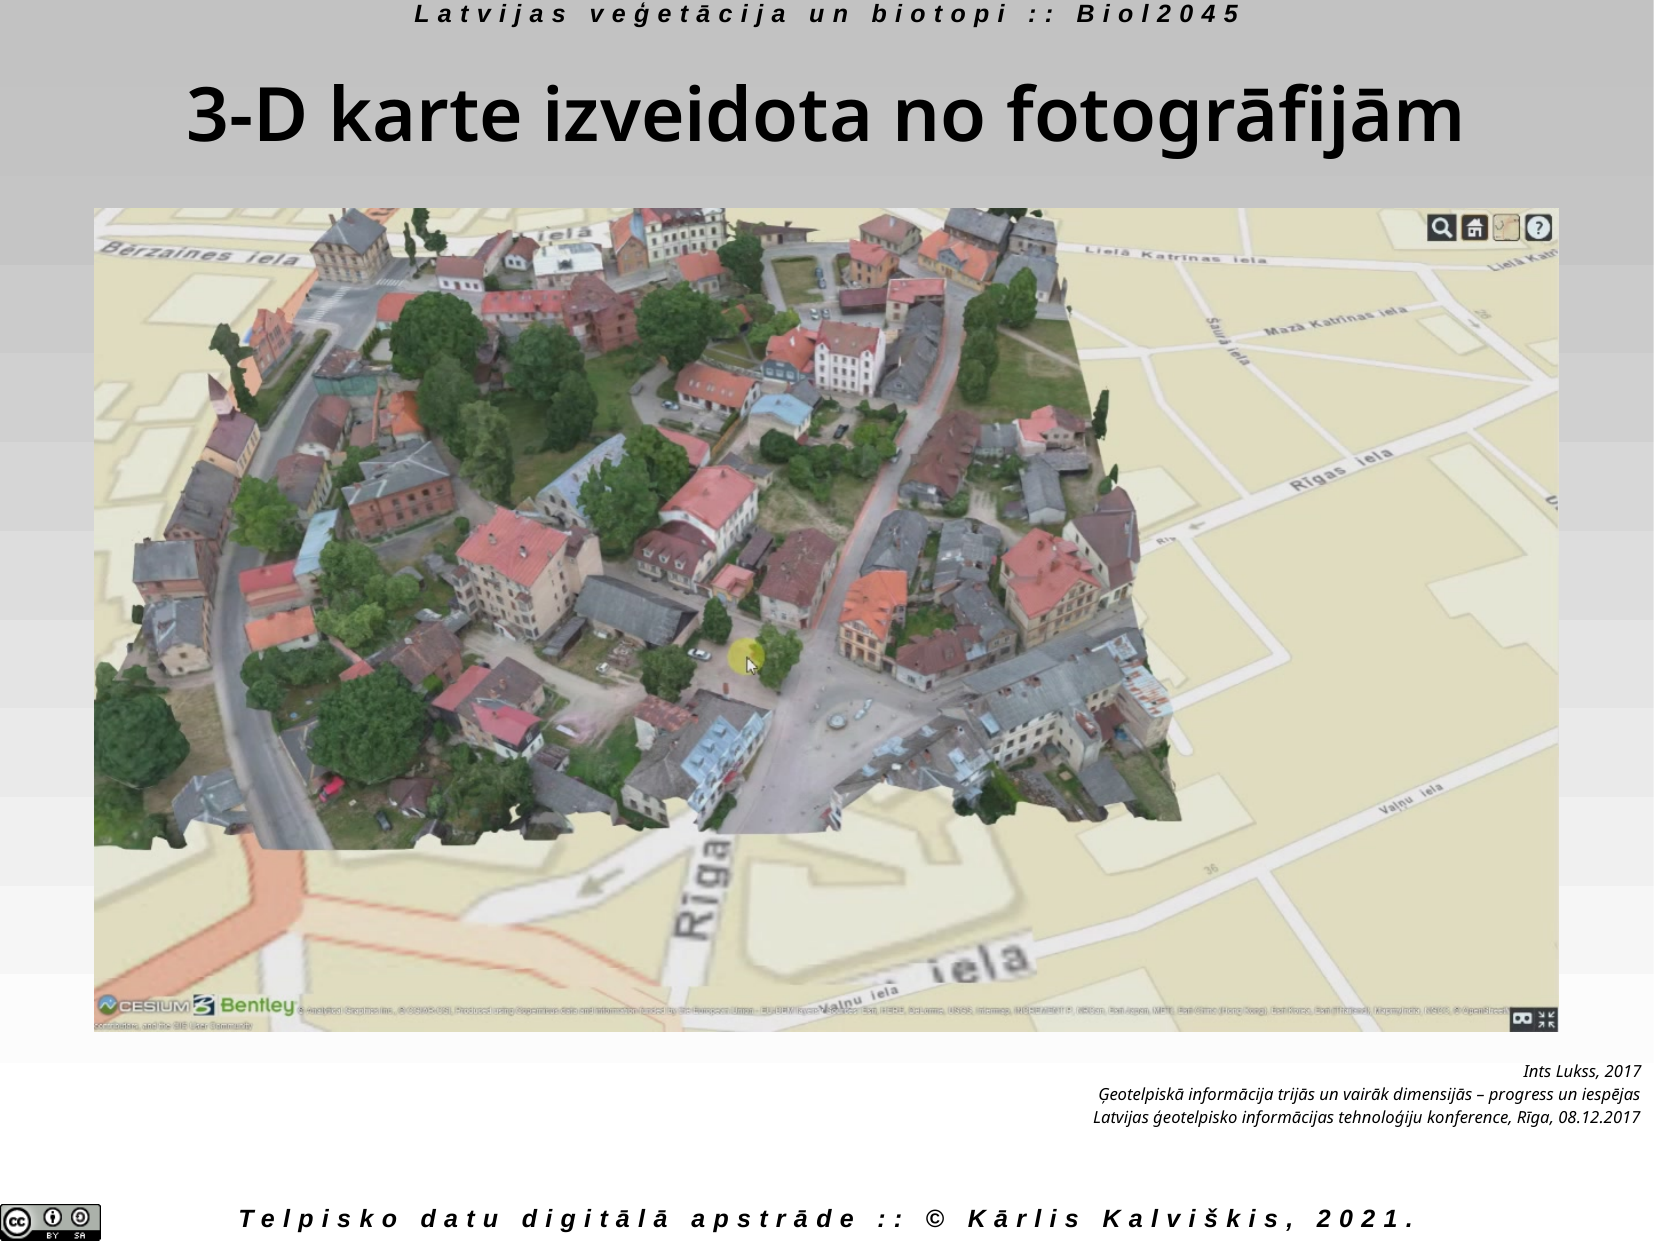

# 3‑D karte izveidota no fotogrāfijām
Ints Lukss, 2017
Ģeotelpiskā informācija trijās un vairāk dimensijās – progress un iespējas
Latvijas ģeotelpisko informācijas tehnoloģiju konference, Rīga, 08.12.2017